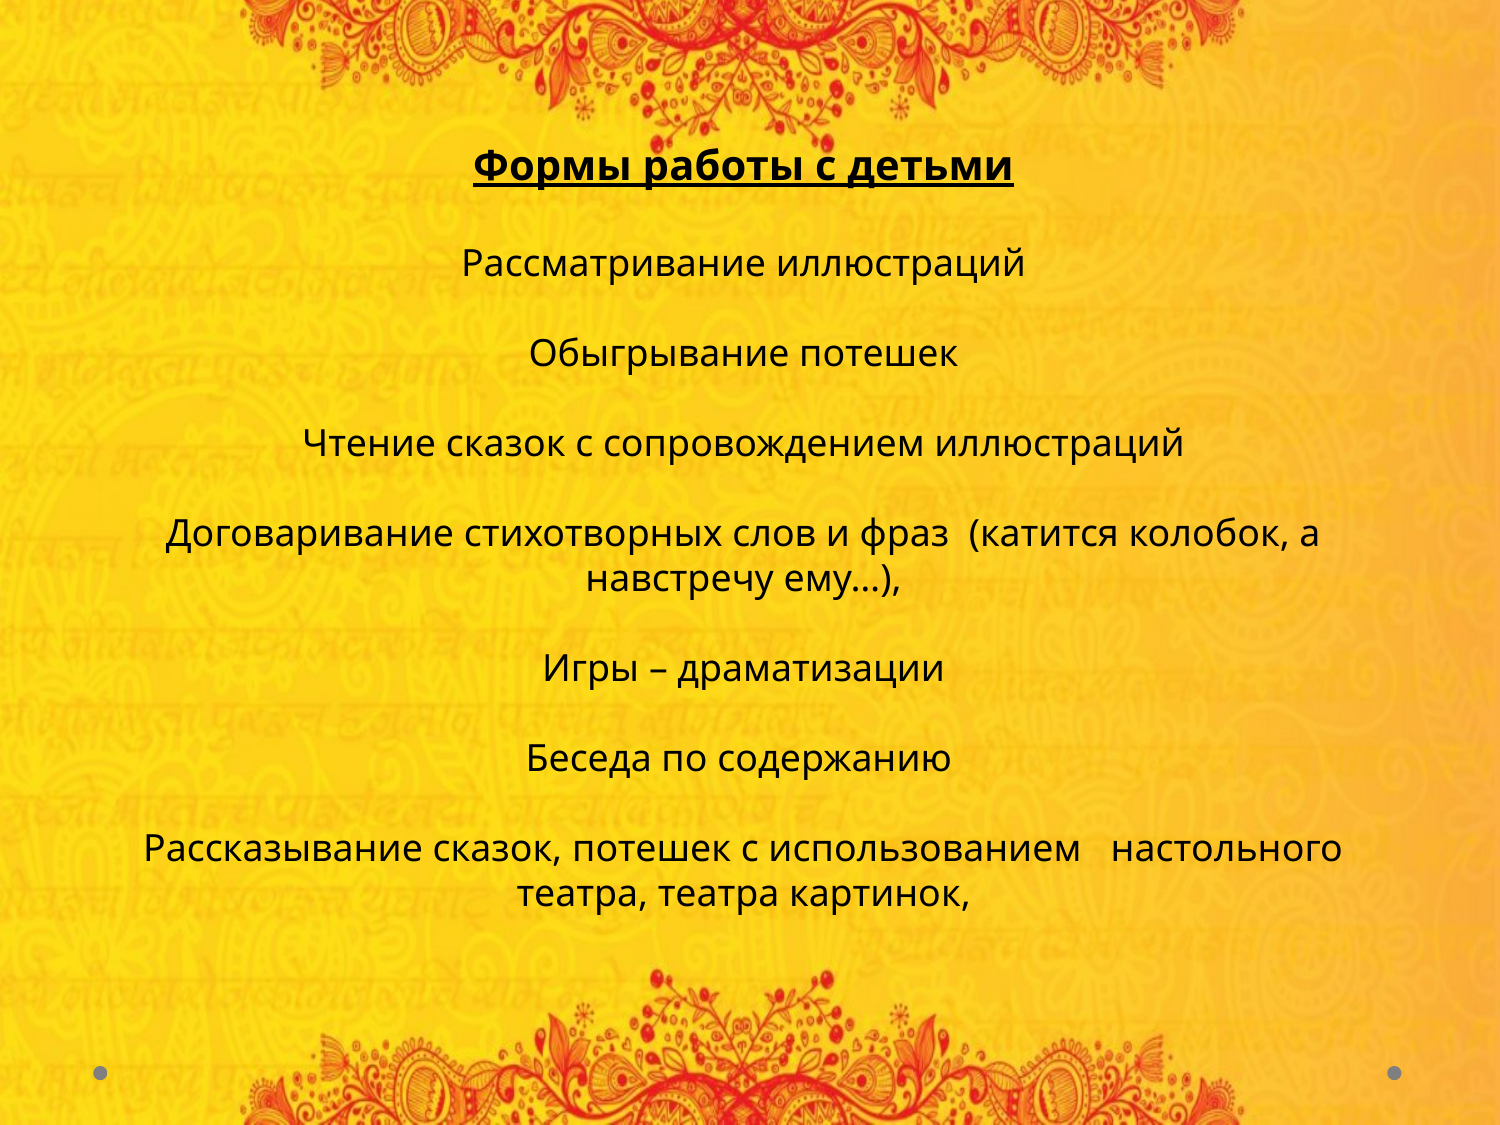

Формы работы с детьми
Рассматривание иллюстраций
Обыгрывание потешек
Чтение сказок с сопровождением иллюстраций
Договаривание стихотворных слов и фраз  (катится колобок, а навстречу ему…),
Игры – драматизации
Беседа по содержанию
Рассказывание сказок, потешек с использованием   настольного театра, театра картинок,